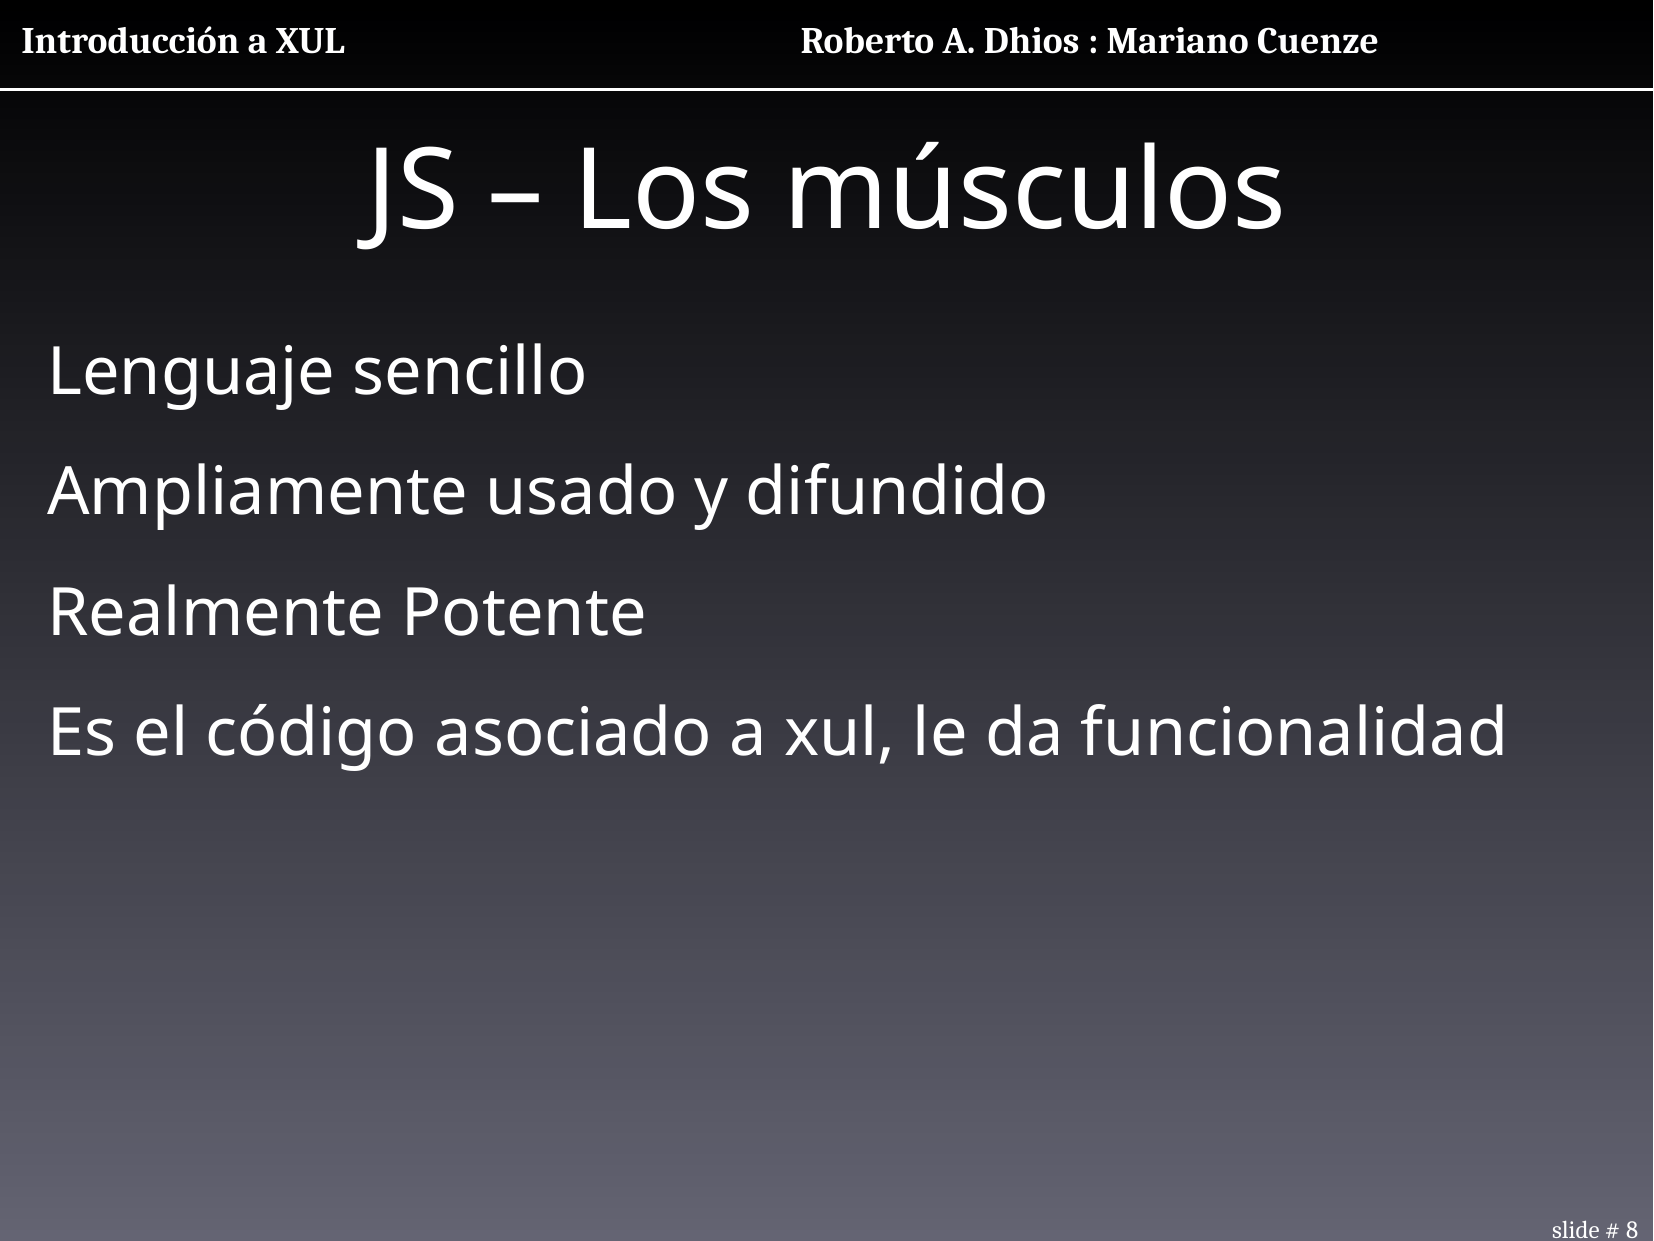

Introducción a XUL						 Roberto A. Dhios : Mariano Cuenze
# JS – Los músculos
Lenguaje sencillo
Ampliamente usado y difundido
Realmente Potente
Es el código asociado a xul, le da funcionalidad